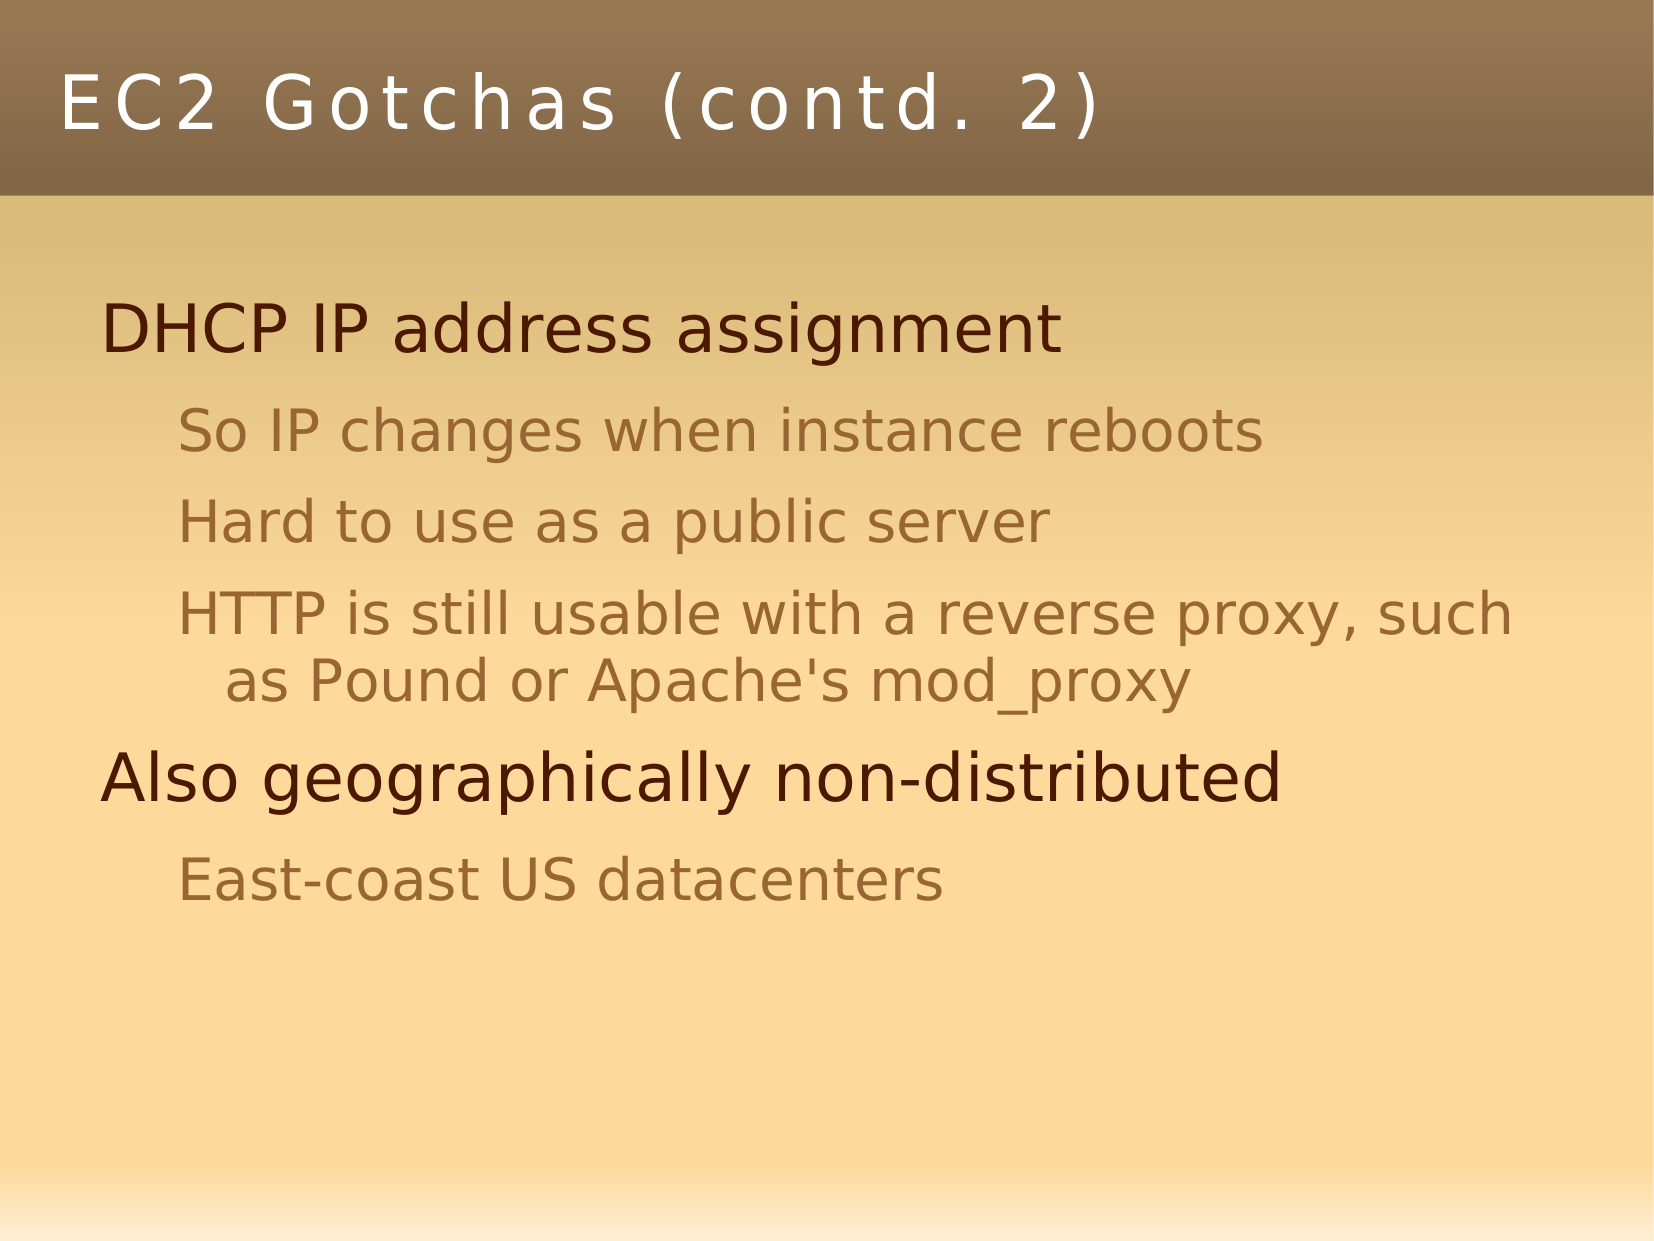

# EC2 Gotchas (contd. 2)
DHCP IP address assignment
So IP changes when instance reboots
Hard to use as a public server
HTTP is still usable with a reverse proxy, such as Pound or Apache's mod_proxy
Also geographically non-distributed
East-coast US datacenters